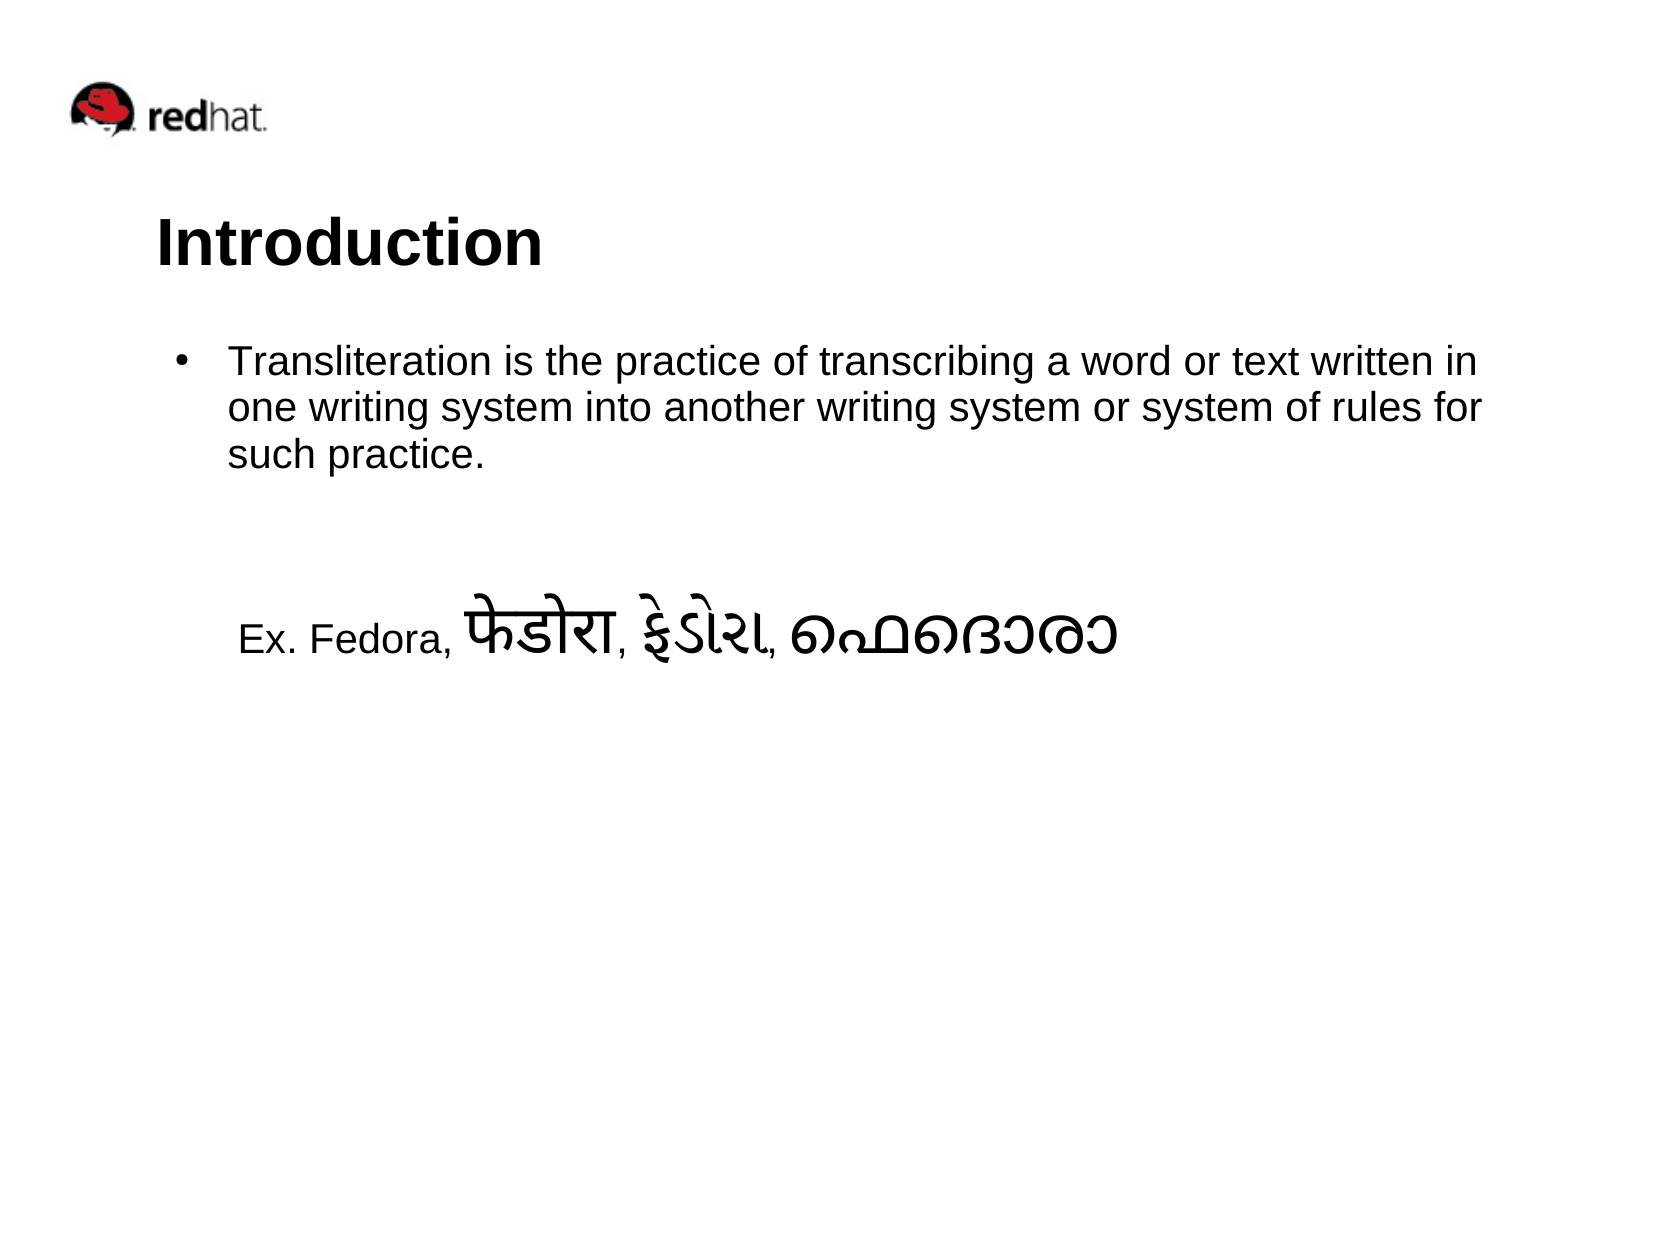

# Introduction
Transliteration is the practice of transcribing a word or text written in one writing system into another writing system or system of rules for such practice.
 Ex. Fedora, फेडोरा, ફેડોરા, ഫെദൊരാ